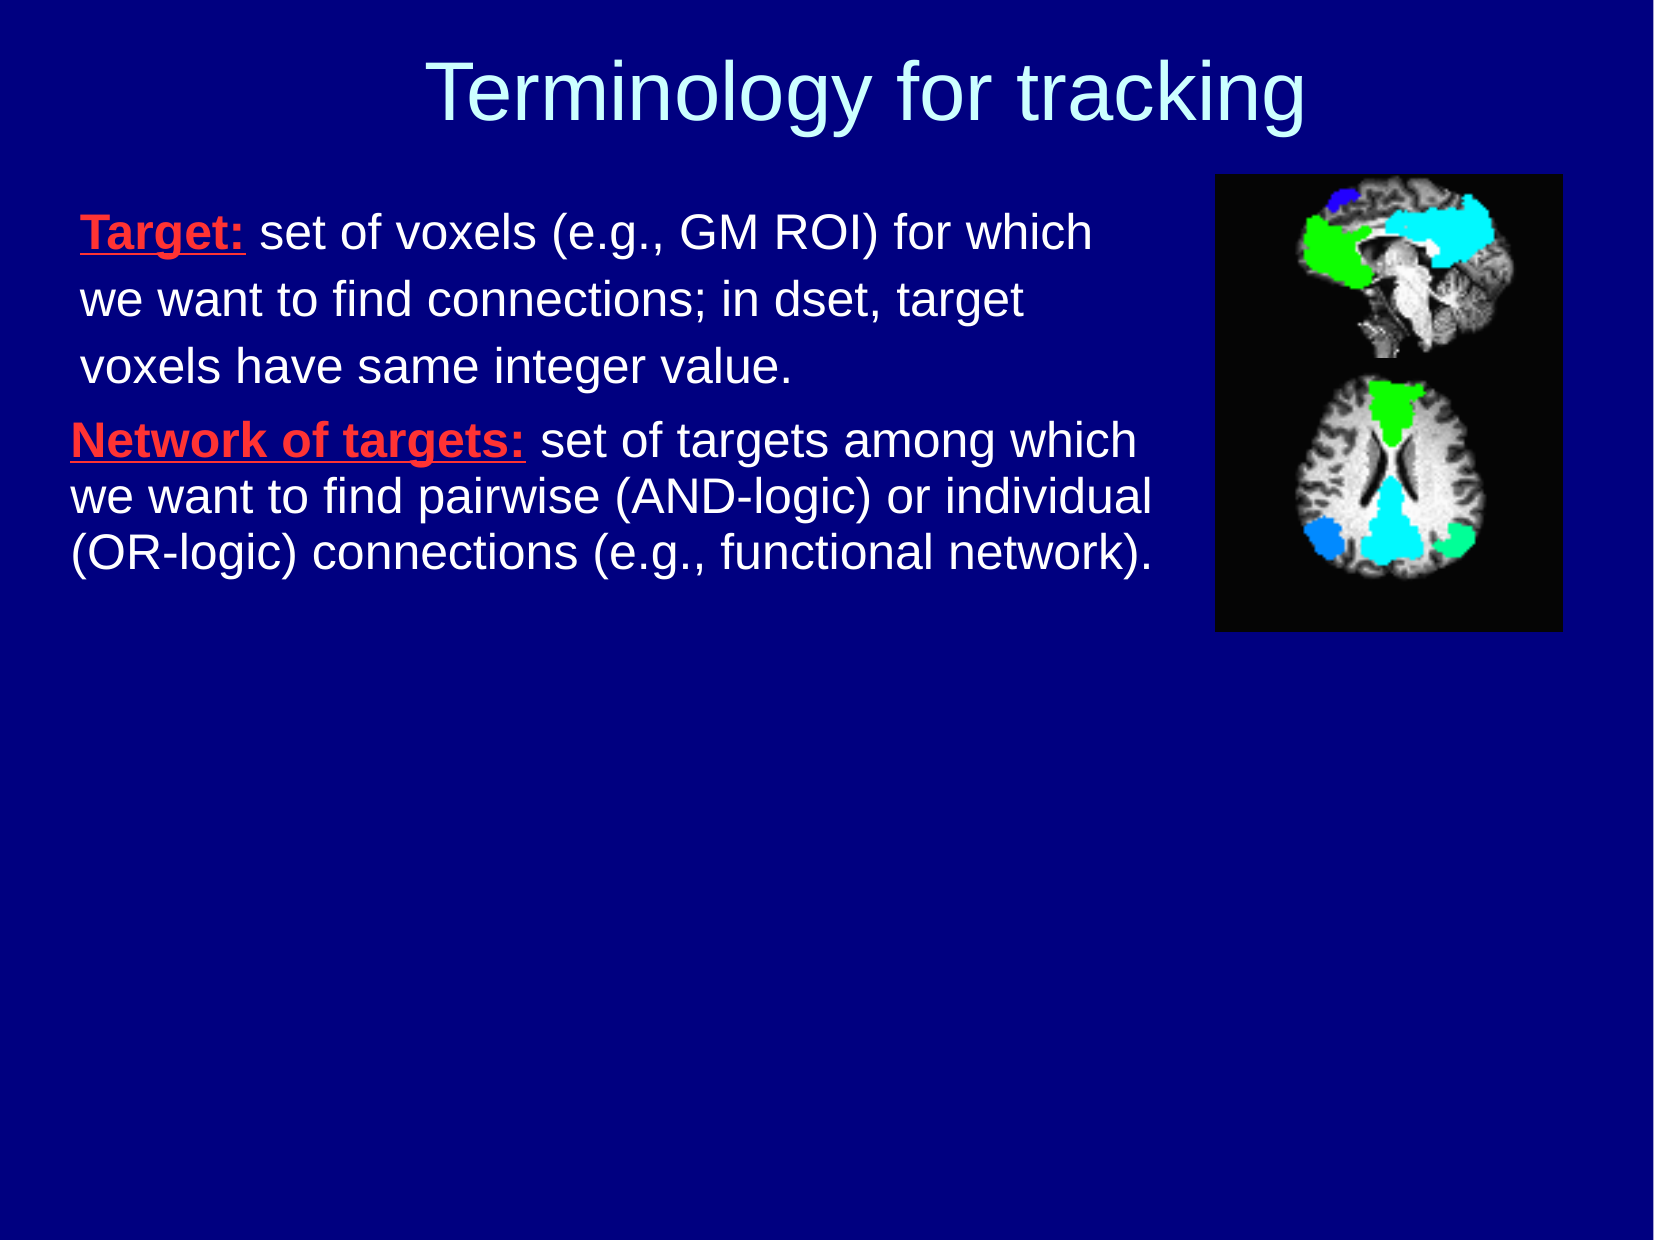

# Terminology for tracking
Target: set of voxels (e.g., GM ROI) for which we want to find connections; in dset, target voxels have same integer value.
Network of targets: set of targets among which
we want to find pairwise (AND-logic) or individual
(OR-logic) connections (e.g., functional network).